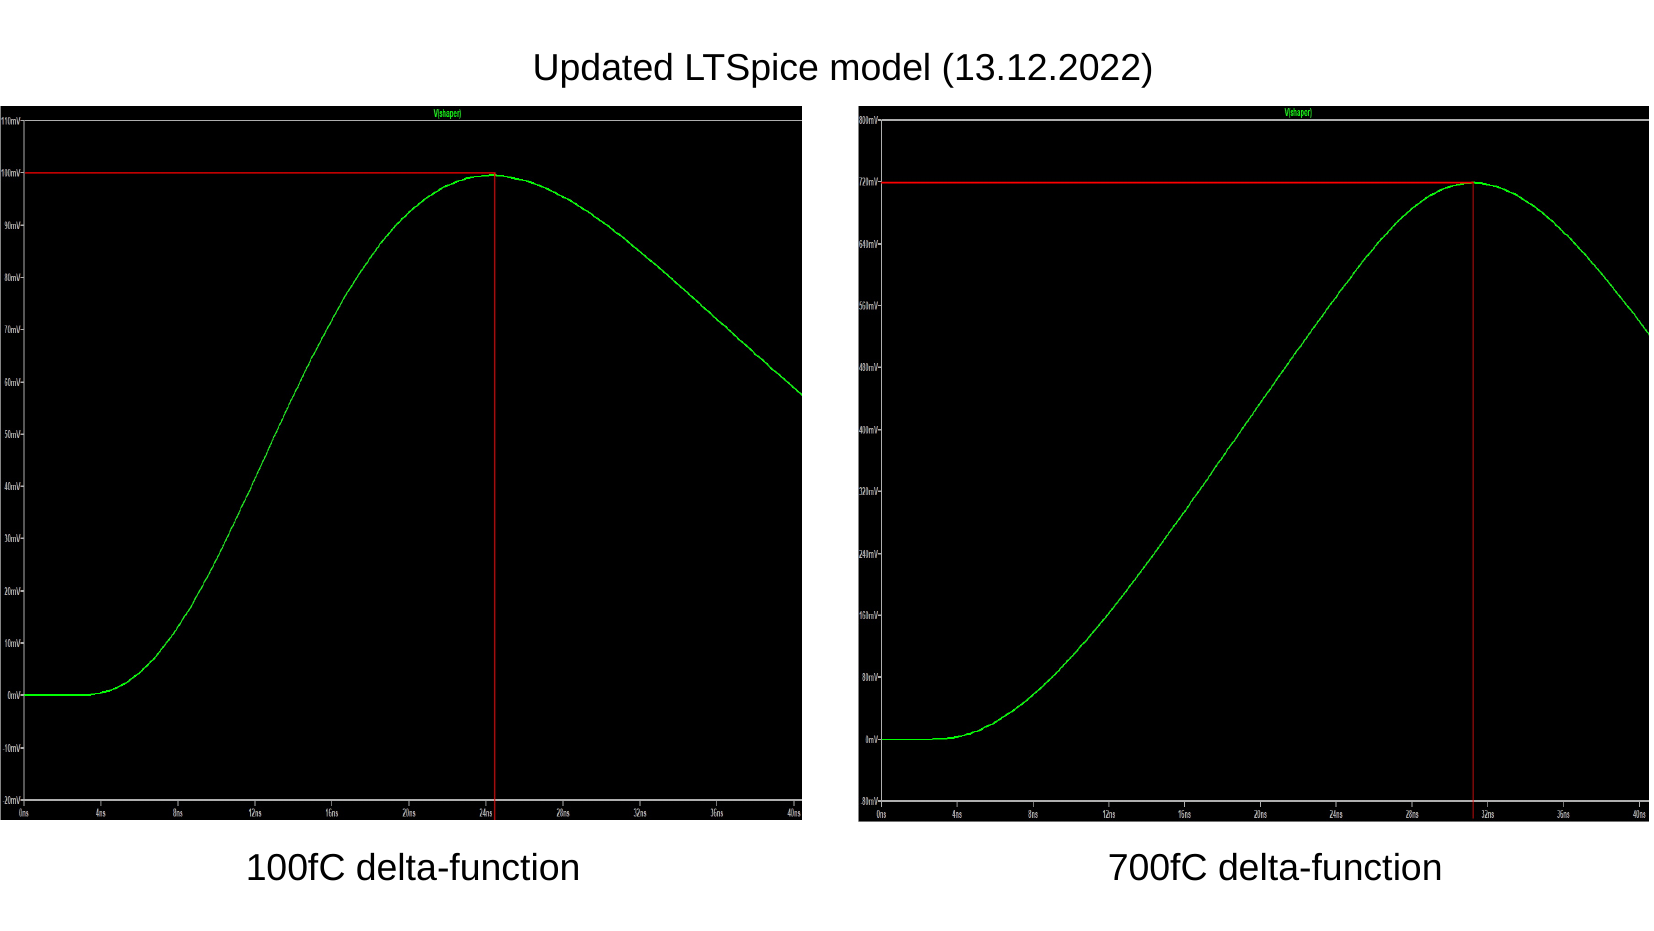

Updated LTSpice model (13.12.2022)
100fC delta-function
700fC delta-function